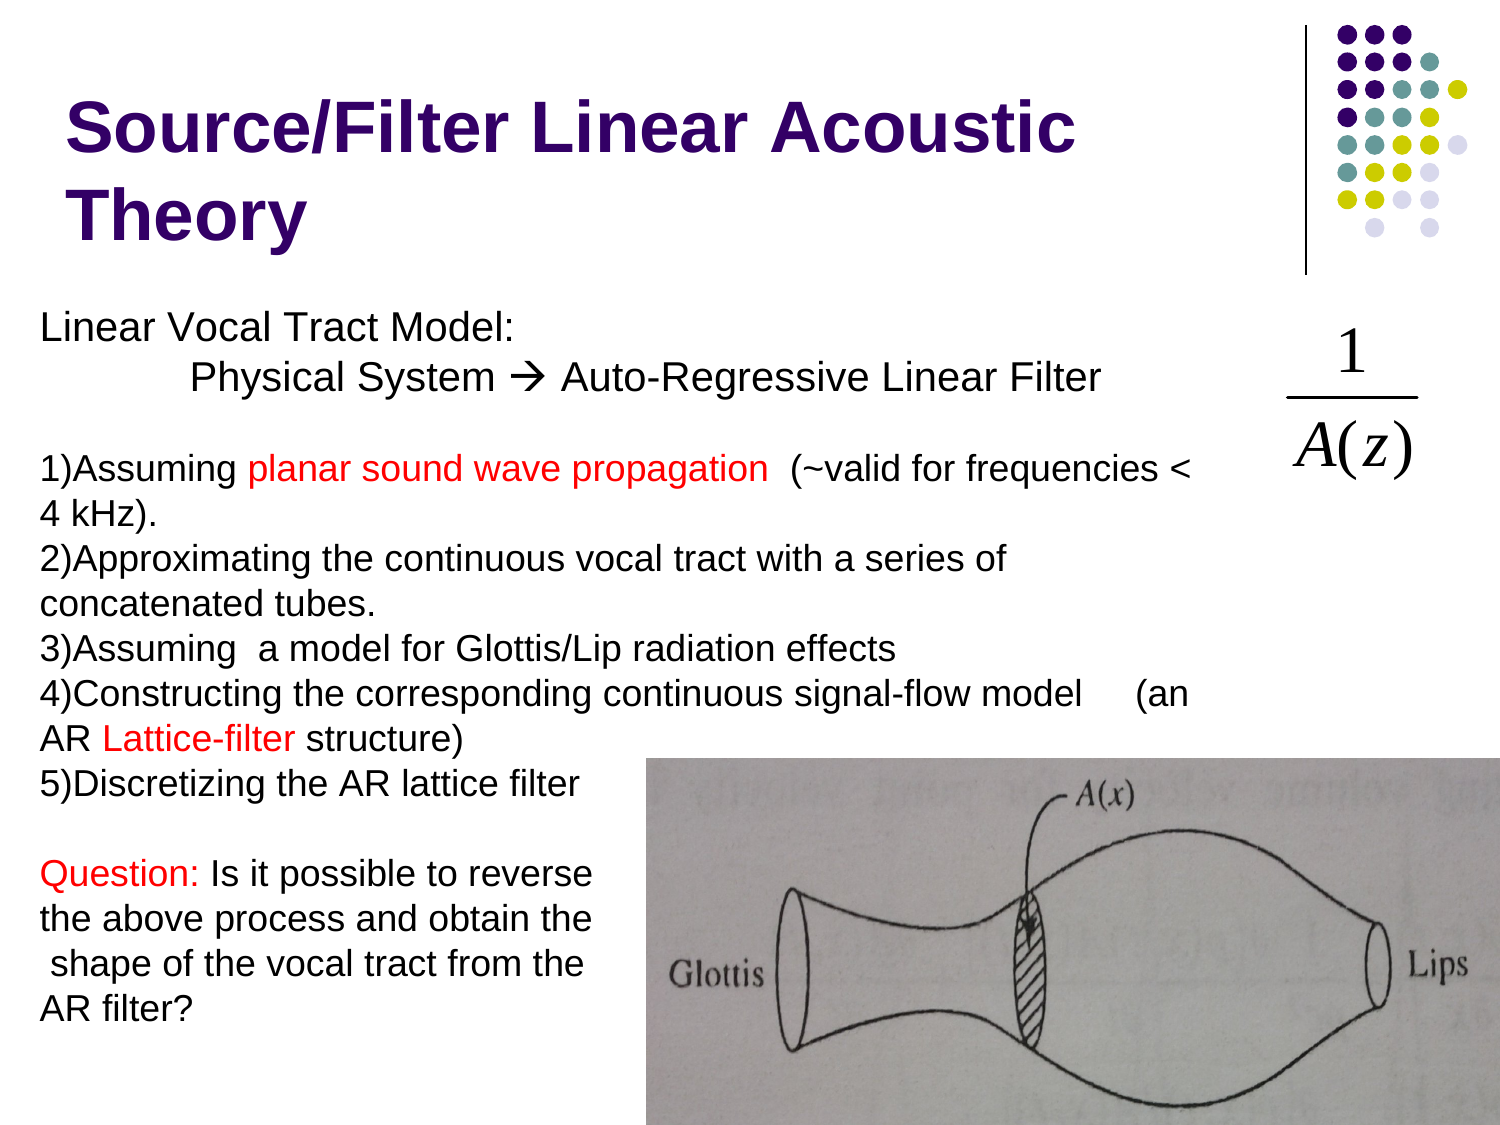

# Source/Filter Linear Acoustic Theory
Linear Vocal Tract Model:
	Physical System  Auto-Regressive Linear Filter
Assuming planar sound wave propagation (~valid for frequencies < 4 kHz).
Approximating the continuous vocal tract with a series of concatenated tubes.
Assuming a model for Glottis/Lip radiation effects
Constructing the corresponding continuous signal-flow model (an AR Lattice-filter structure)
Discretizing the AR lattice filter
Question: Is it possible to reverse
the above process and obtain the
 shape of the vocal tract from the
AR filter?